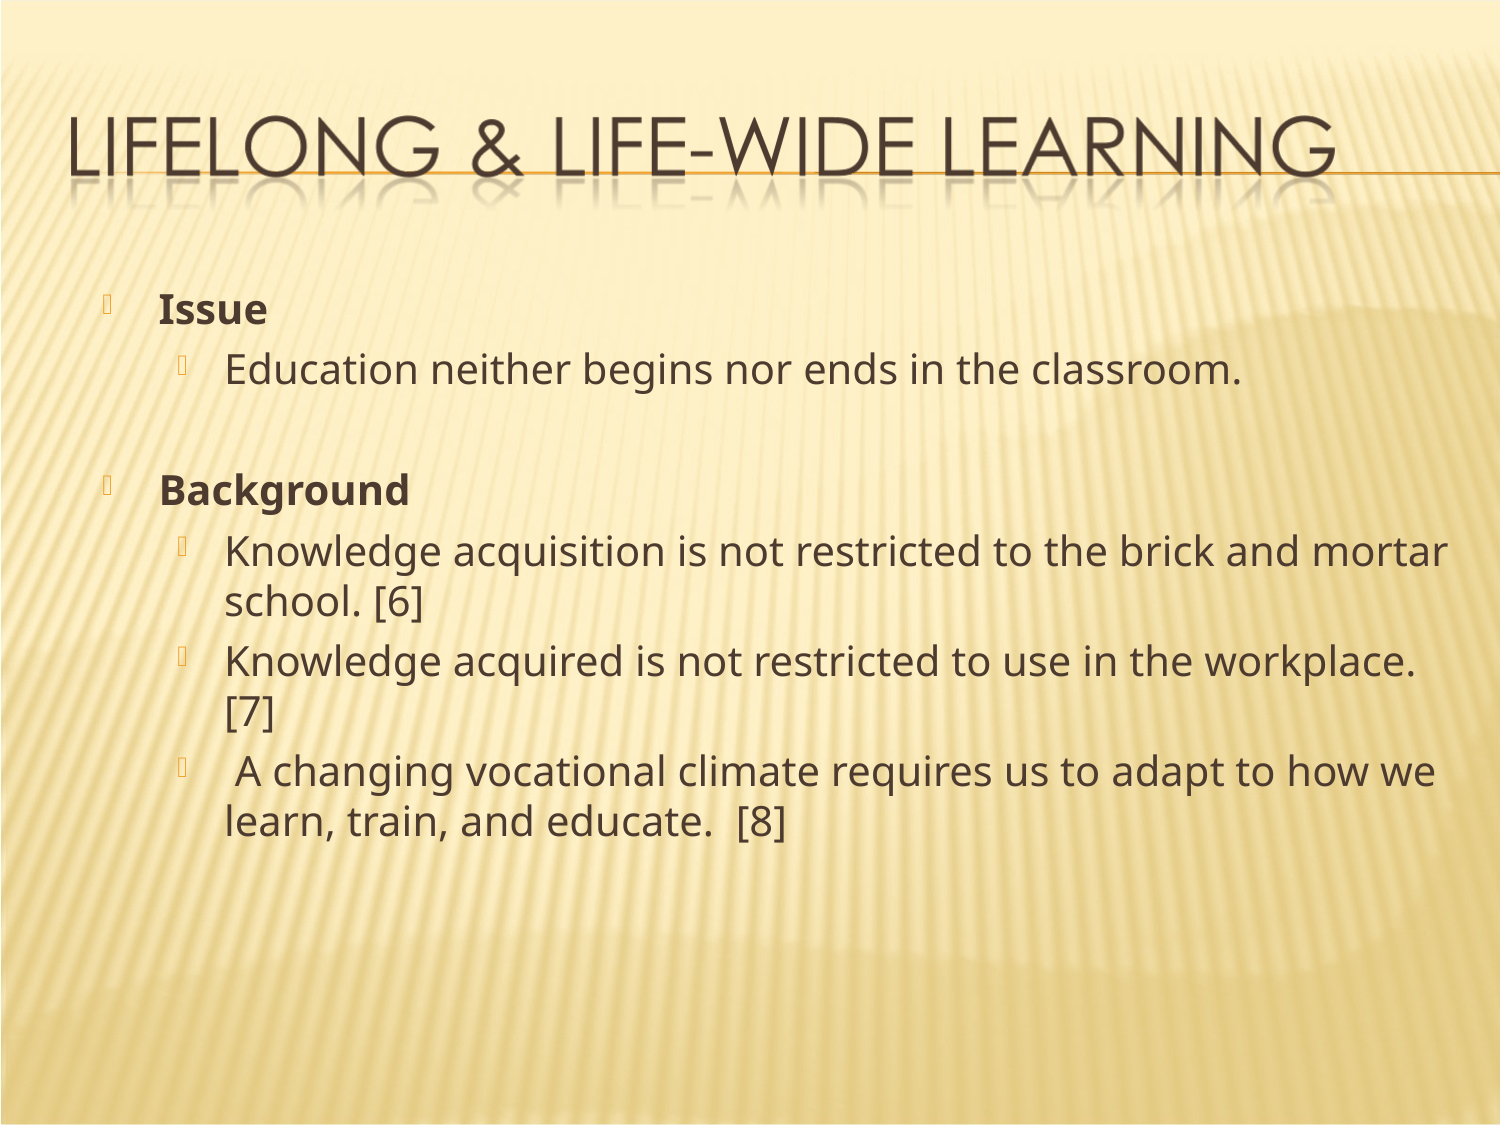

# Issue
Education neither begins nor ends in the classroom.
Background
Knowledge acquisition is not restricted to the brick and mortar school. [6]
Knowledge acquired is not restricted to use in the workplace. [7]
 A changing vocational climate requires us to adapt to how we learn, train, and educate.  [8]